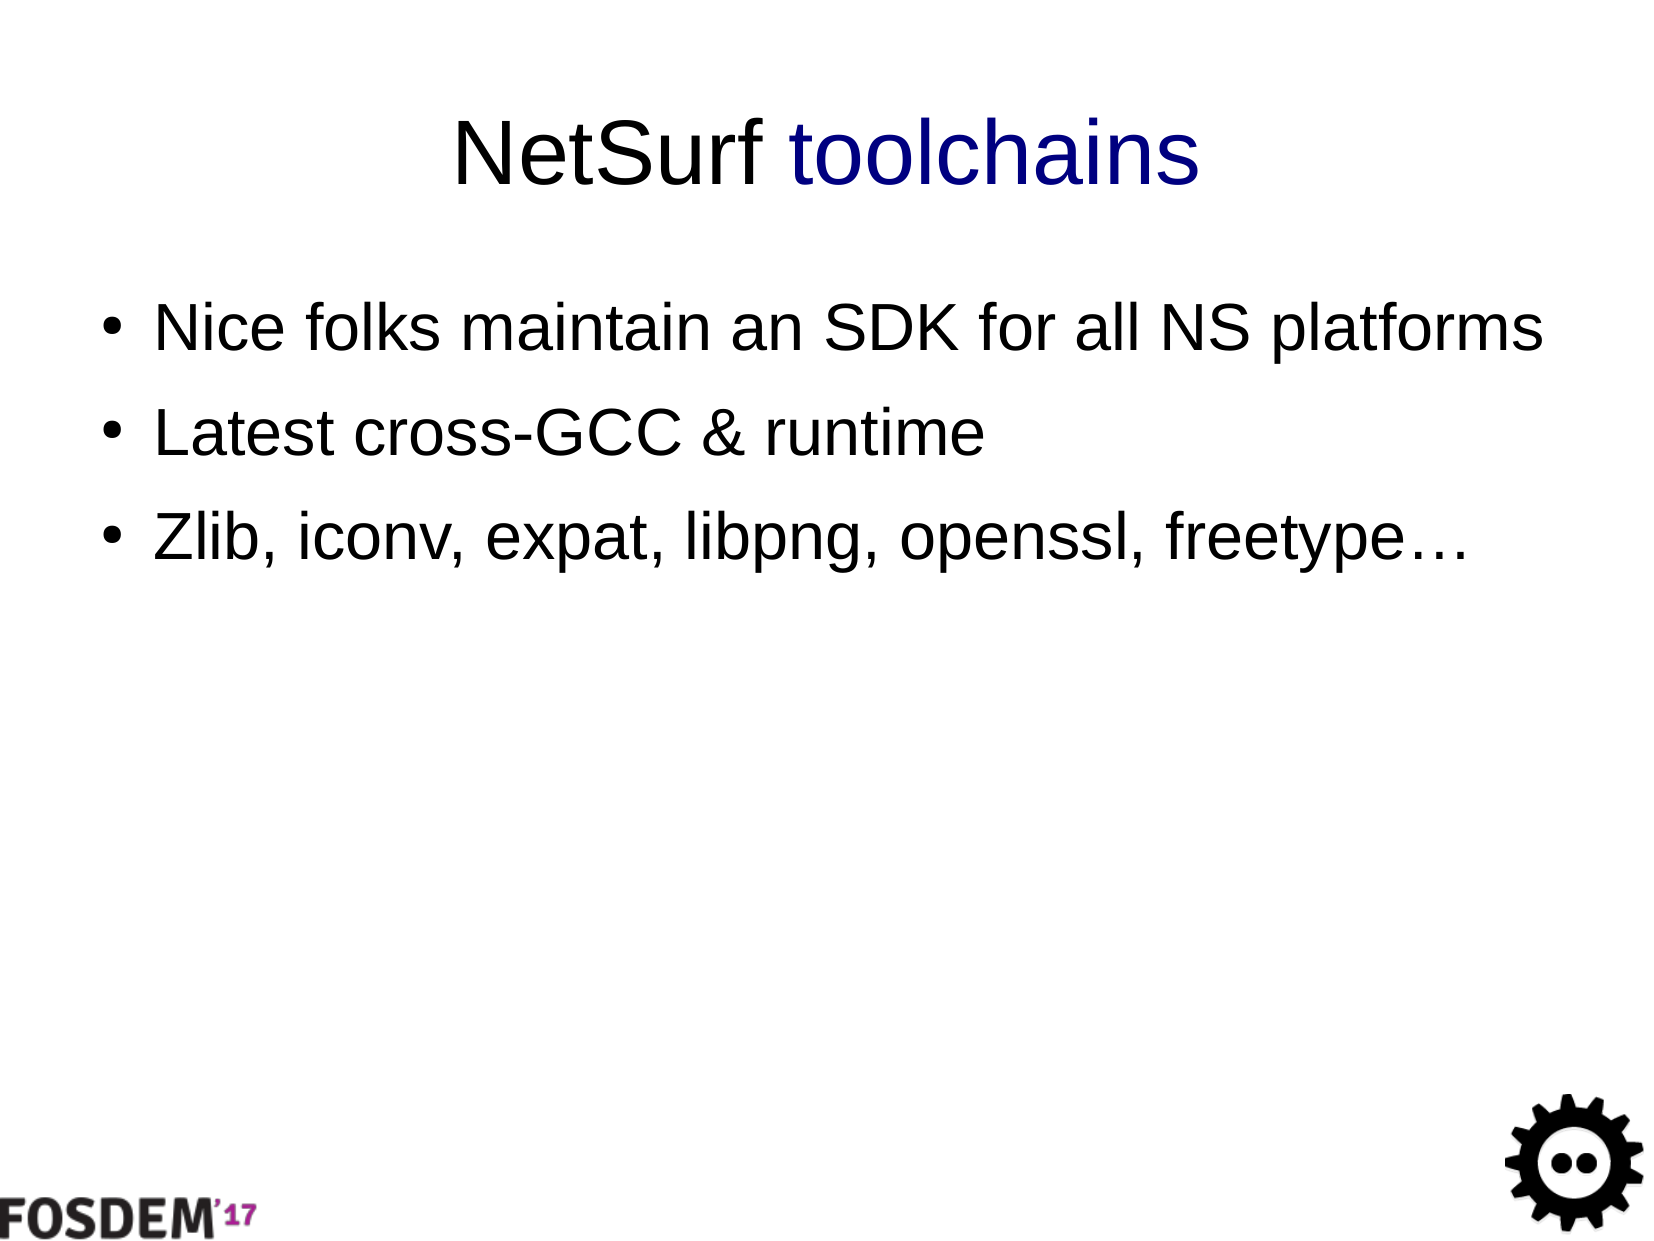

# NetSurf toolchains
Nice folks maintain an SDK for all NS platforms
Latest cross-GCC & runtime
Zlib, iconv, expat, libpng, openssl, freetype…